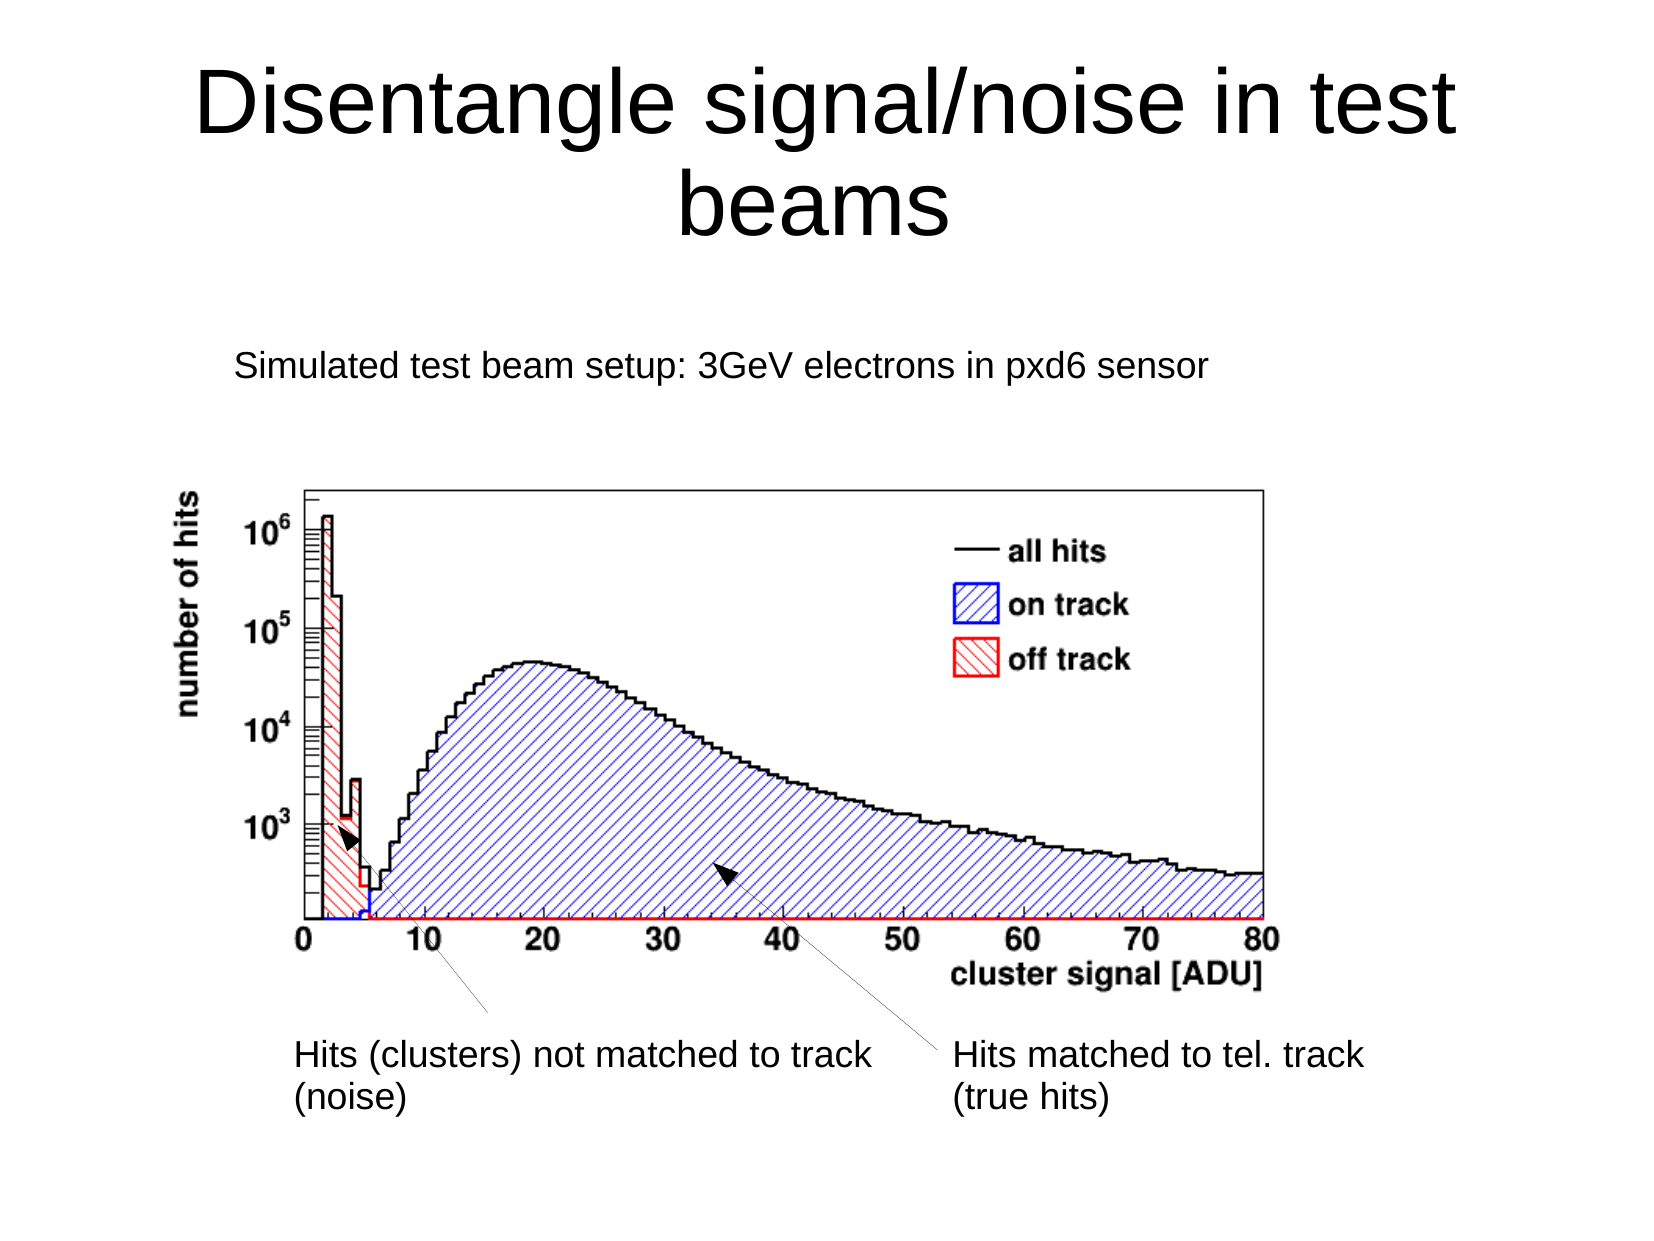

# Disentangle signal/noise in test beams
Simulated test beam setup: 3GeV electrons in pxd6 sensor
Hits (clusters) not matched to track
(noise)
Hits matched to tel. track
(true hits)